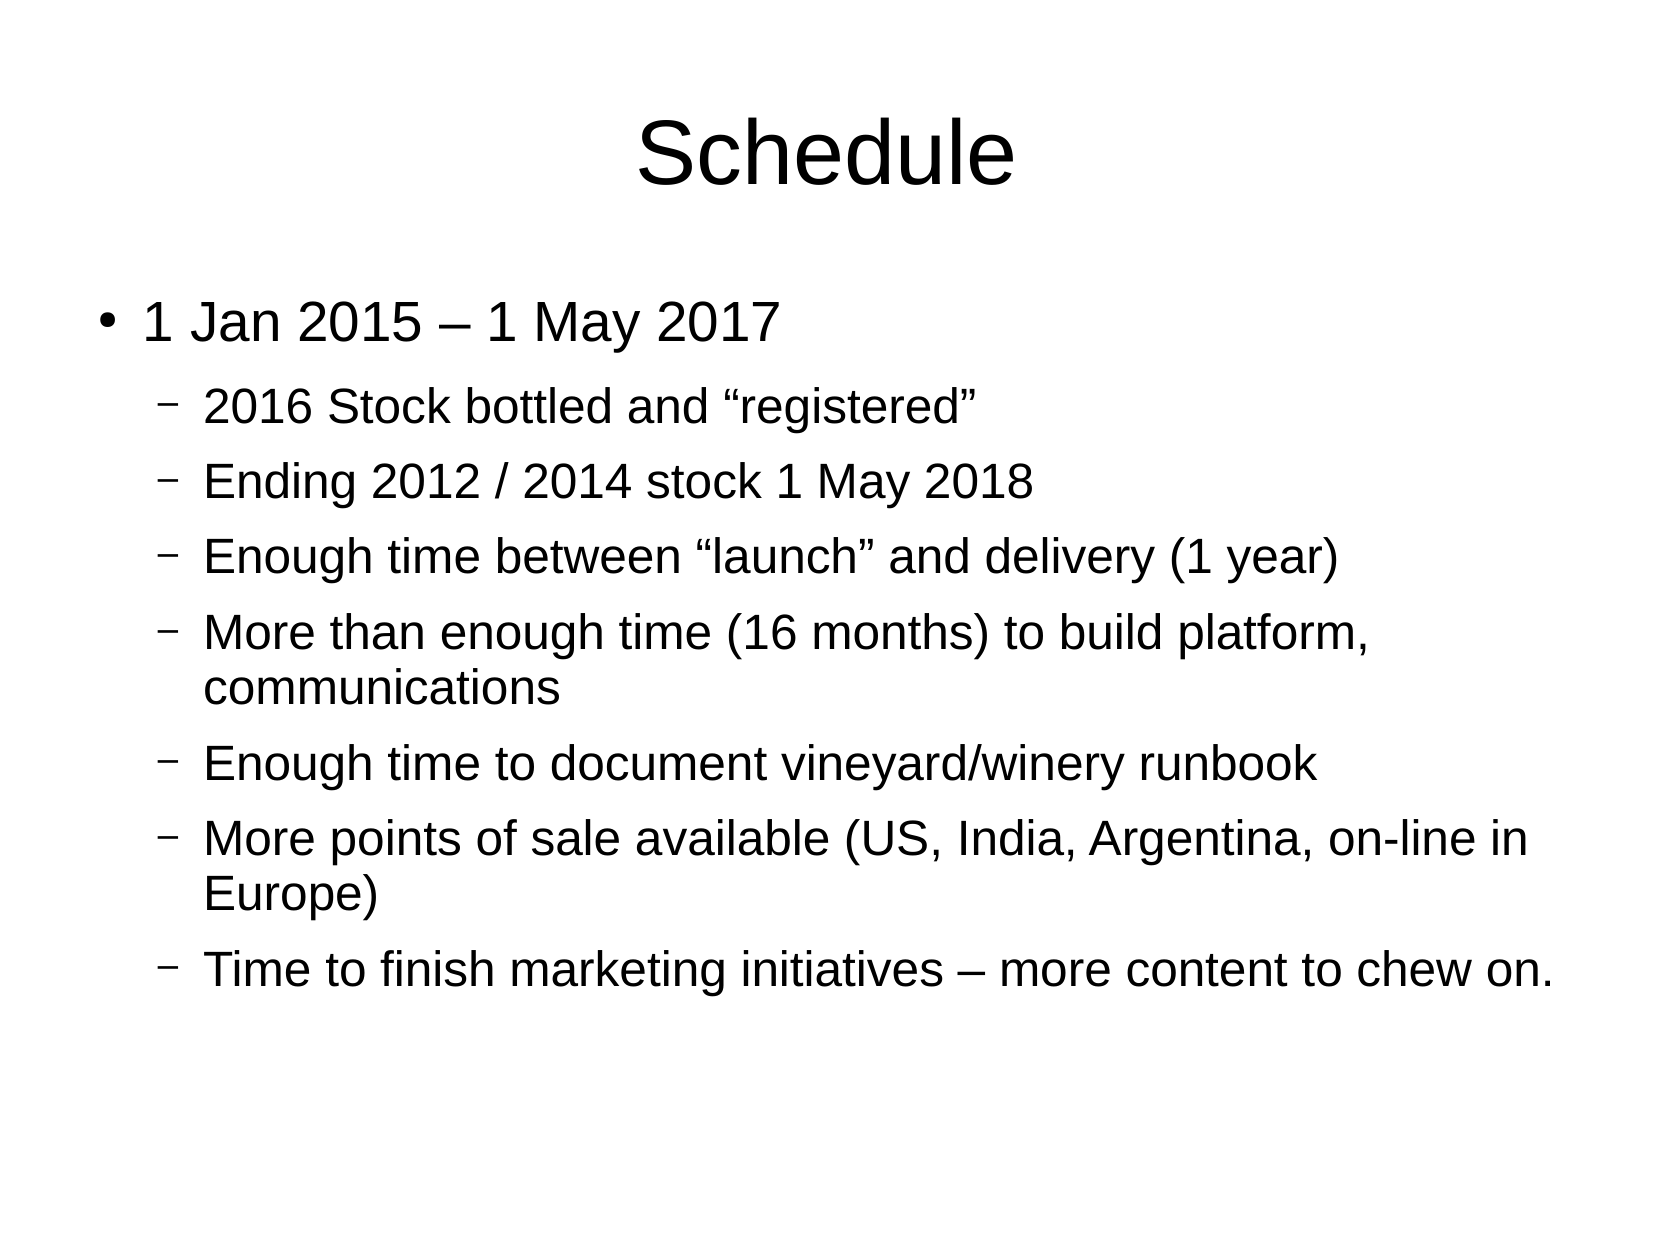

# Schedule
1 Jan 2015 – 1 May 2017
2016 Stock bottled and “registered”
Ending 2012 / 2014 stock 1 May 2018
Enough time between “launch” and delivery (1 year)
More than enough time (16 months) to build platform, communications
Enough time to document vineyard/winery runbook
More points of sale available (US, India, Argentina, on-line in Europe)
Time to finish marketing initiatives – more content to chew on.